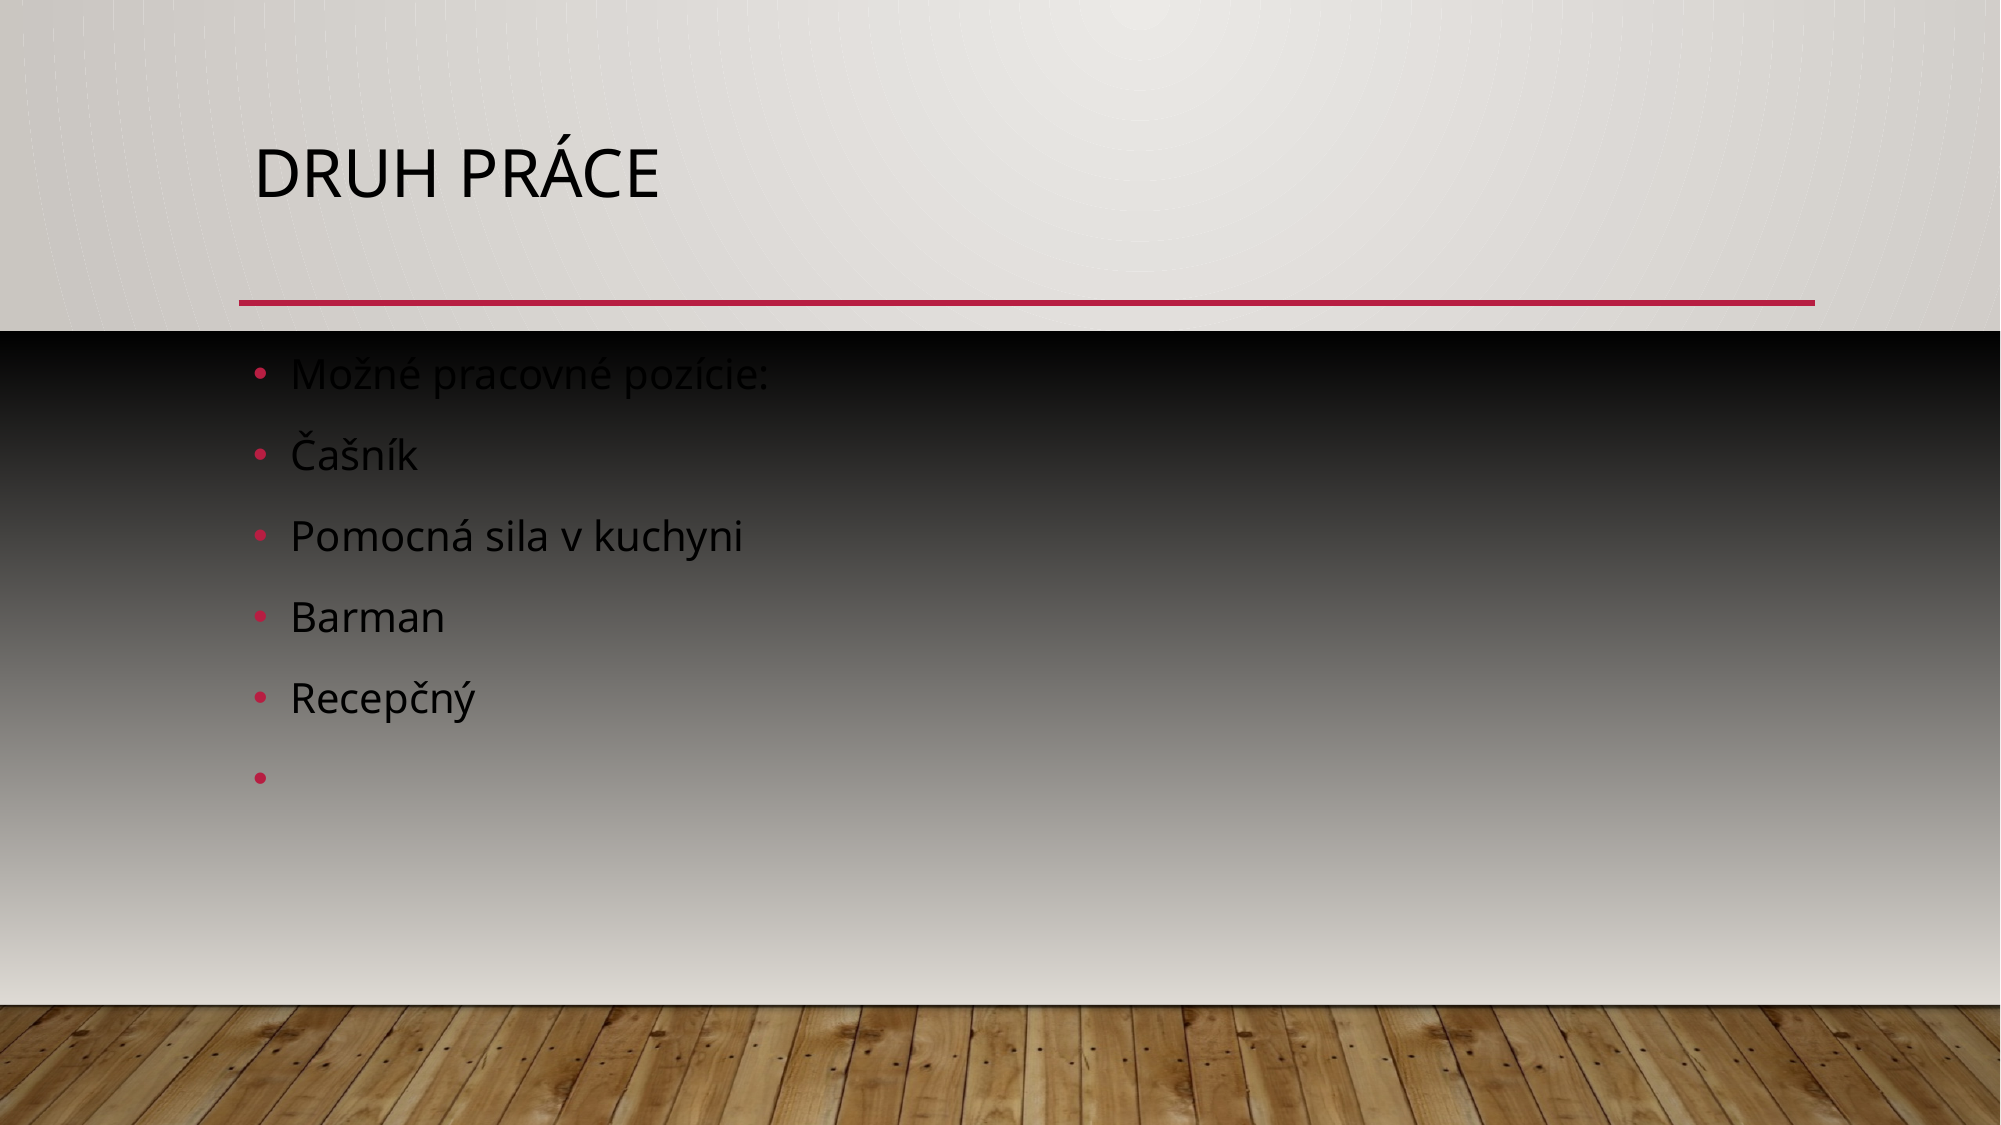

# Druh práce
Možné pracovné pozície:
Čašník
Pomocná sila v kuchyni
Barman
Recepčný